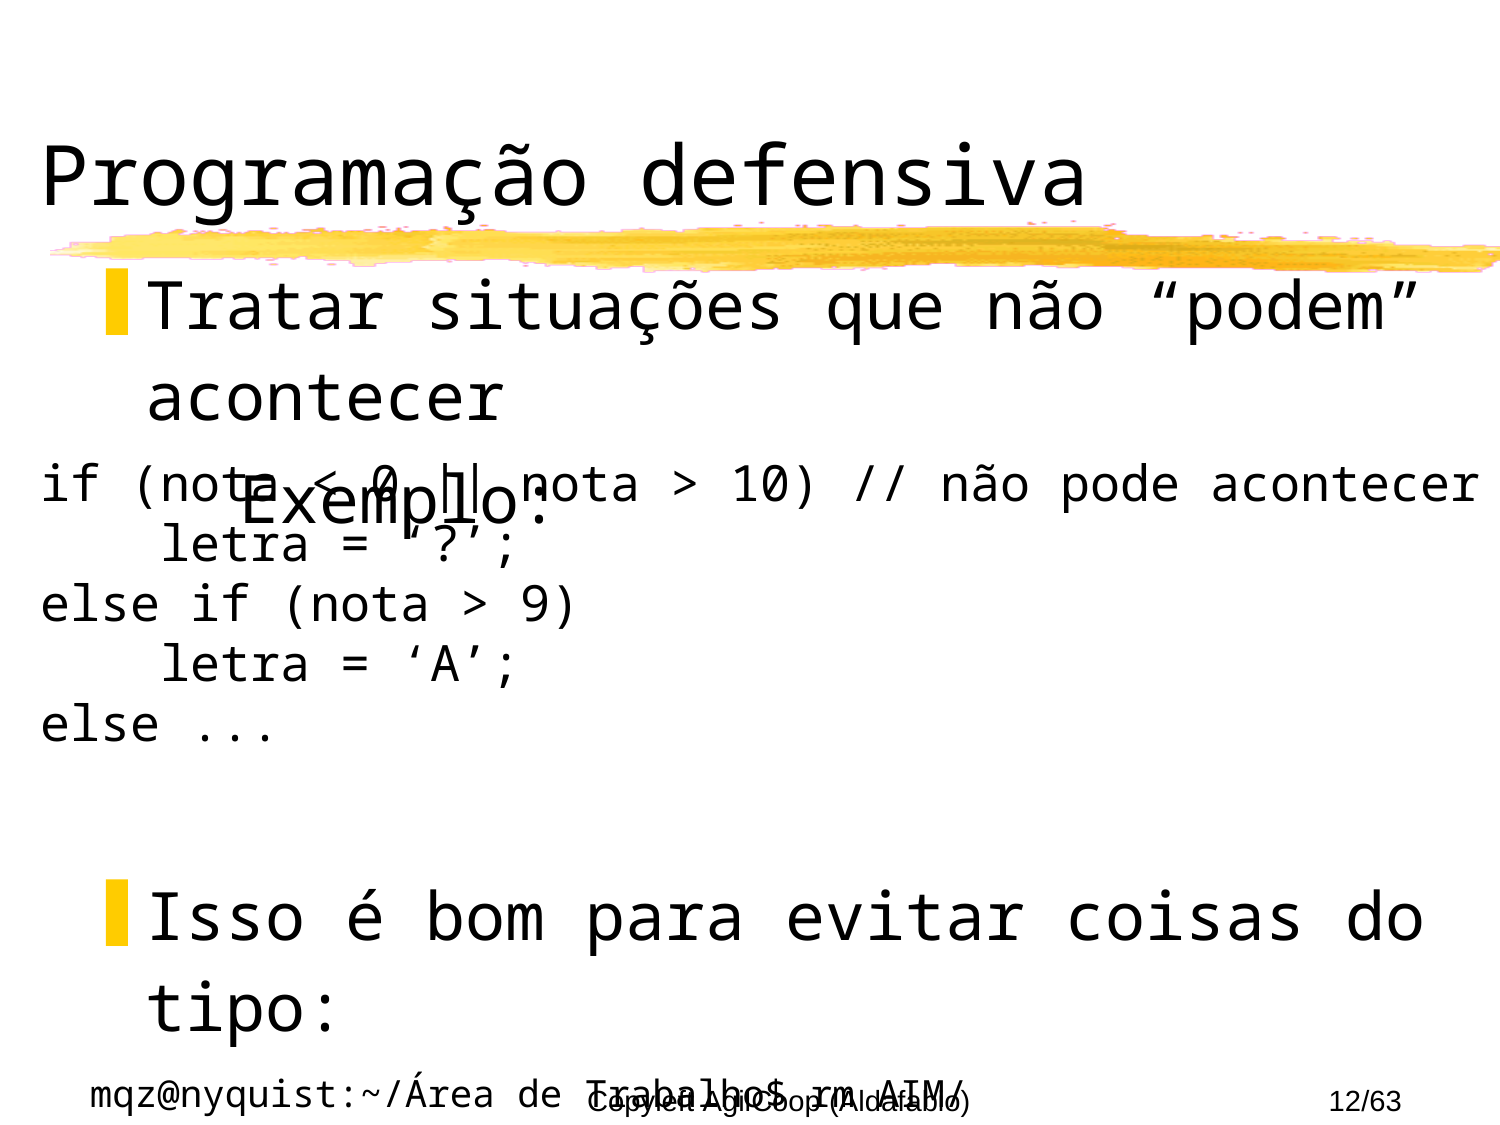

# Programação defensiva
Tratar situações que não “podem” acontecer
Exemplo:
Isso é bom para evitar coisas do tipo:
mqz@nyquist:~/Área de Trabalho$ rm AIM/
rm: imposível remover `AIM/': É um diretório
mqz@nyquist:~/Área de Trabalho$ rmdir AIM/
rmdir: falha ao remover `AIM/': Não é um diretório
if (nota < 0 || nota > 10) // não pode acontecer
 letra = ‘?’;
else if (nota > 9)
 letra = ‘A’;
else ...
12